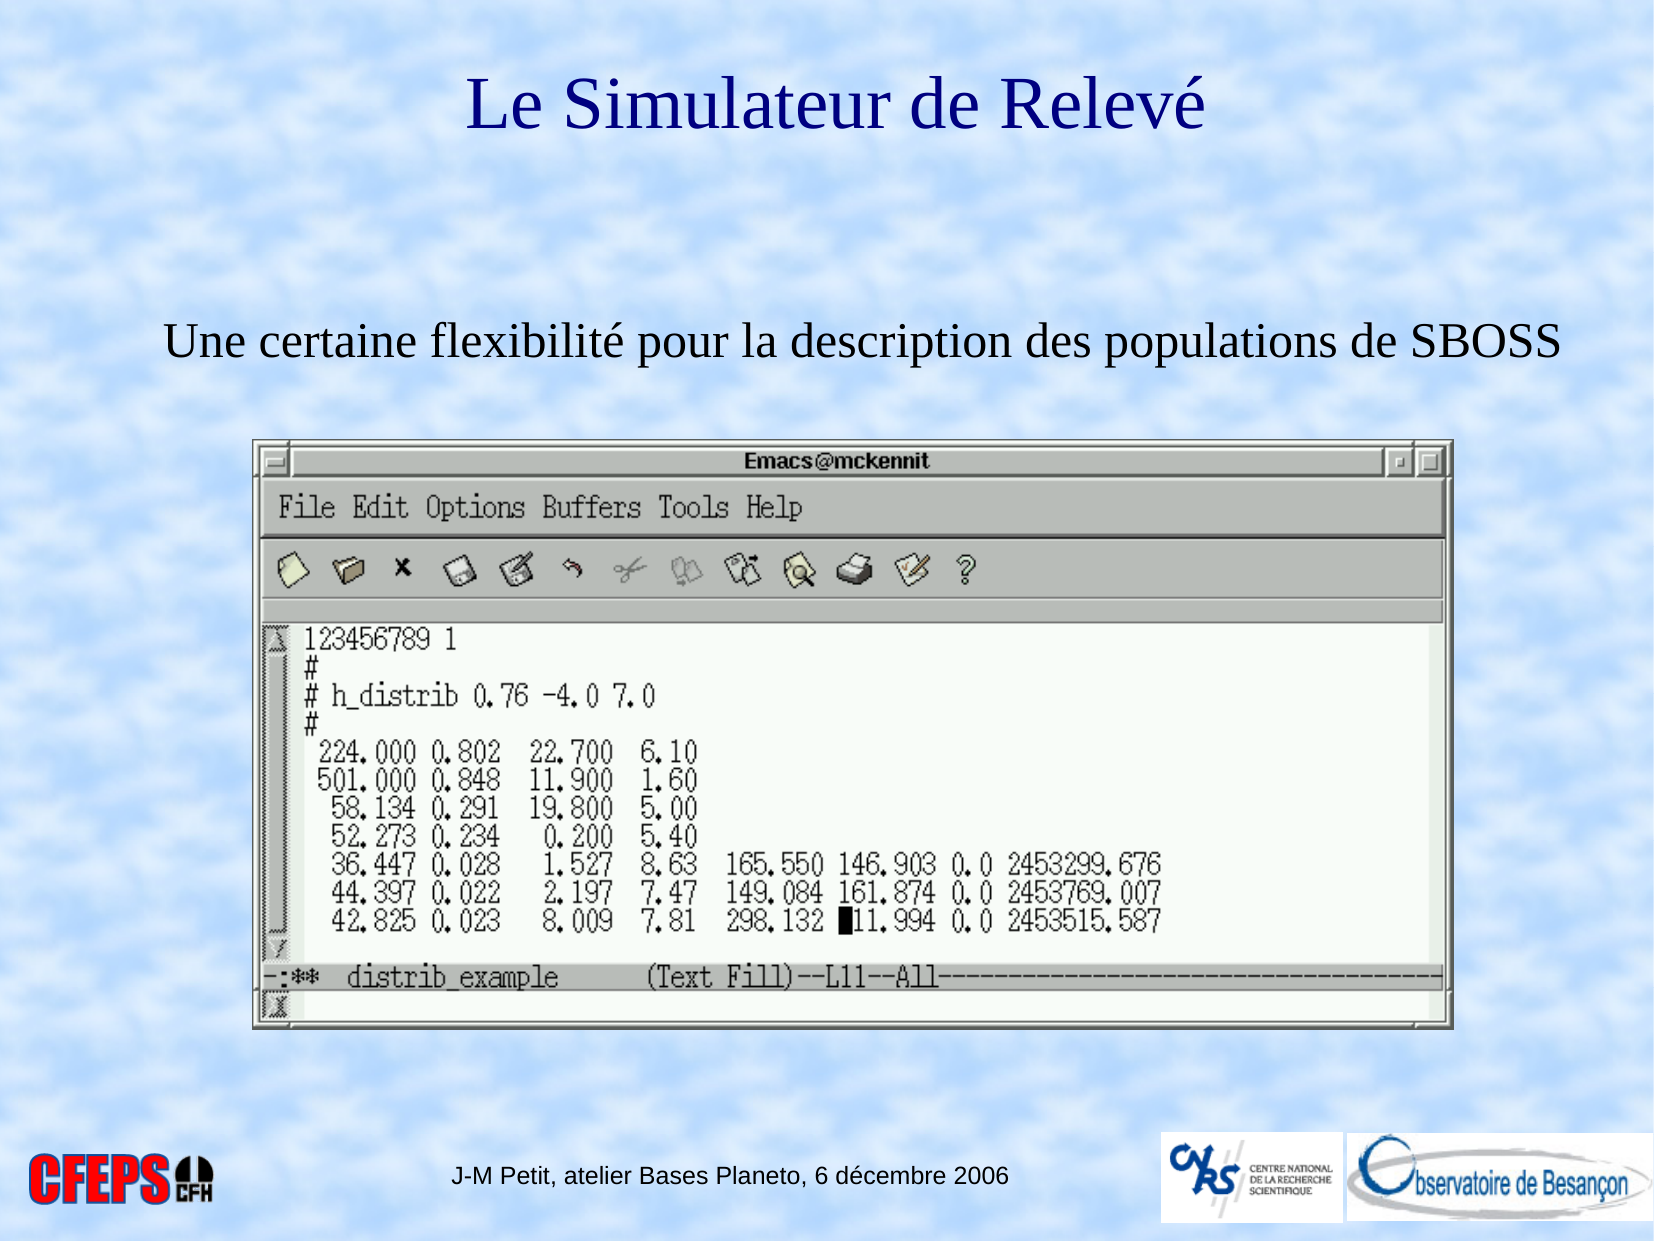

# Le Simulateur de Relevé
Une certaine flexibilité pour la description des populations de SBOSS